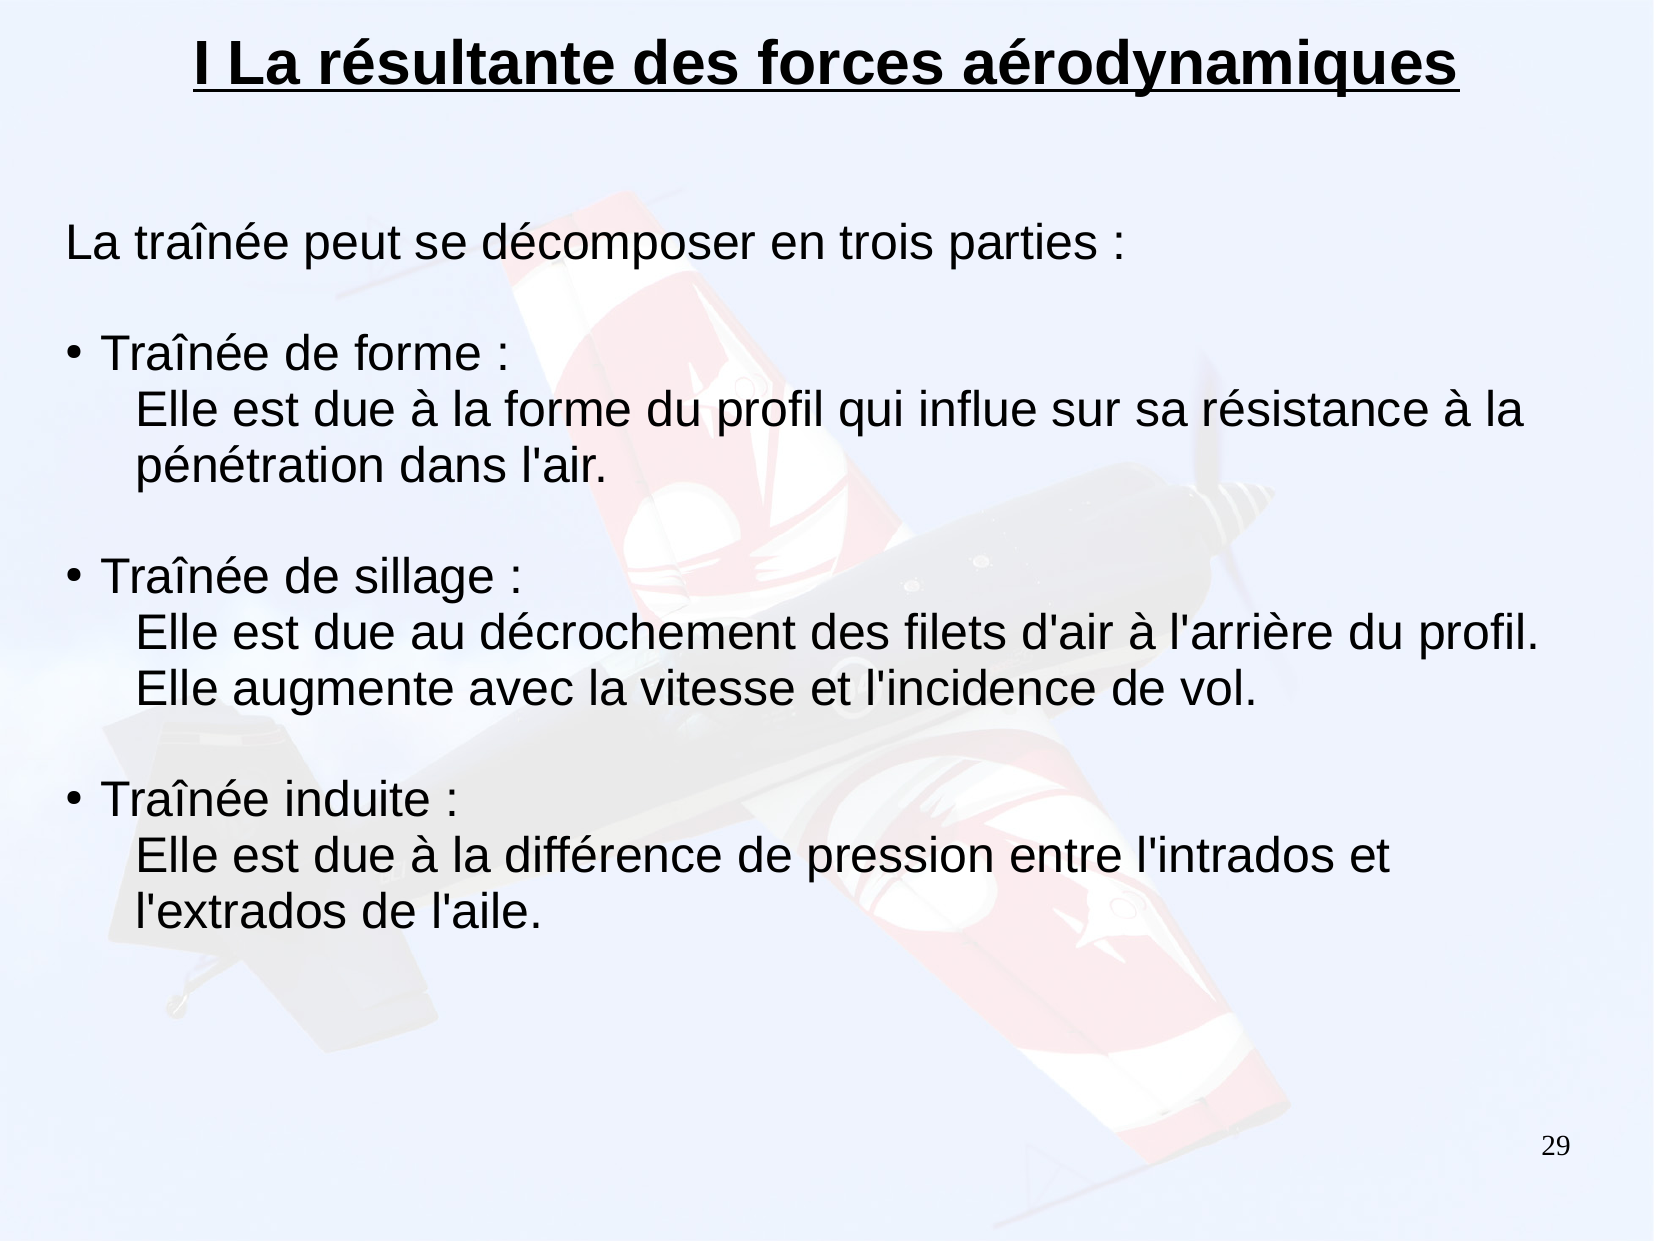

# I La résultante des forces aérodynamiques
La traînée peut se décomposer en trois parties :
Traînée de forme :
Elle est due à la forme du profil qui influe sur sa résistance à la pénétration dans l'air.
Traînée de sillage :
Elle est due au décrochement des filets d'air à l'arrière du profil. Elle augmente avec la vitesse et l'incidence de vol.
Traînée induite :
Elle est due à la différence de pression entre l'intrados et l'extrados de l'aile.
29